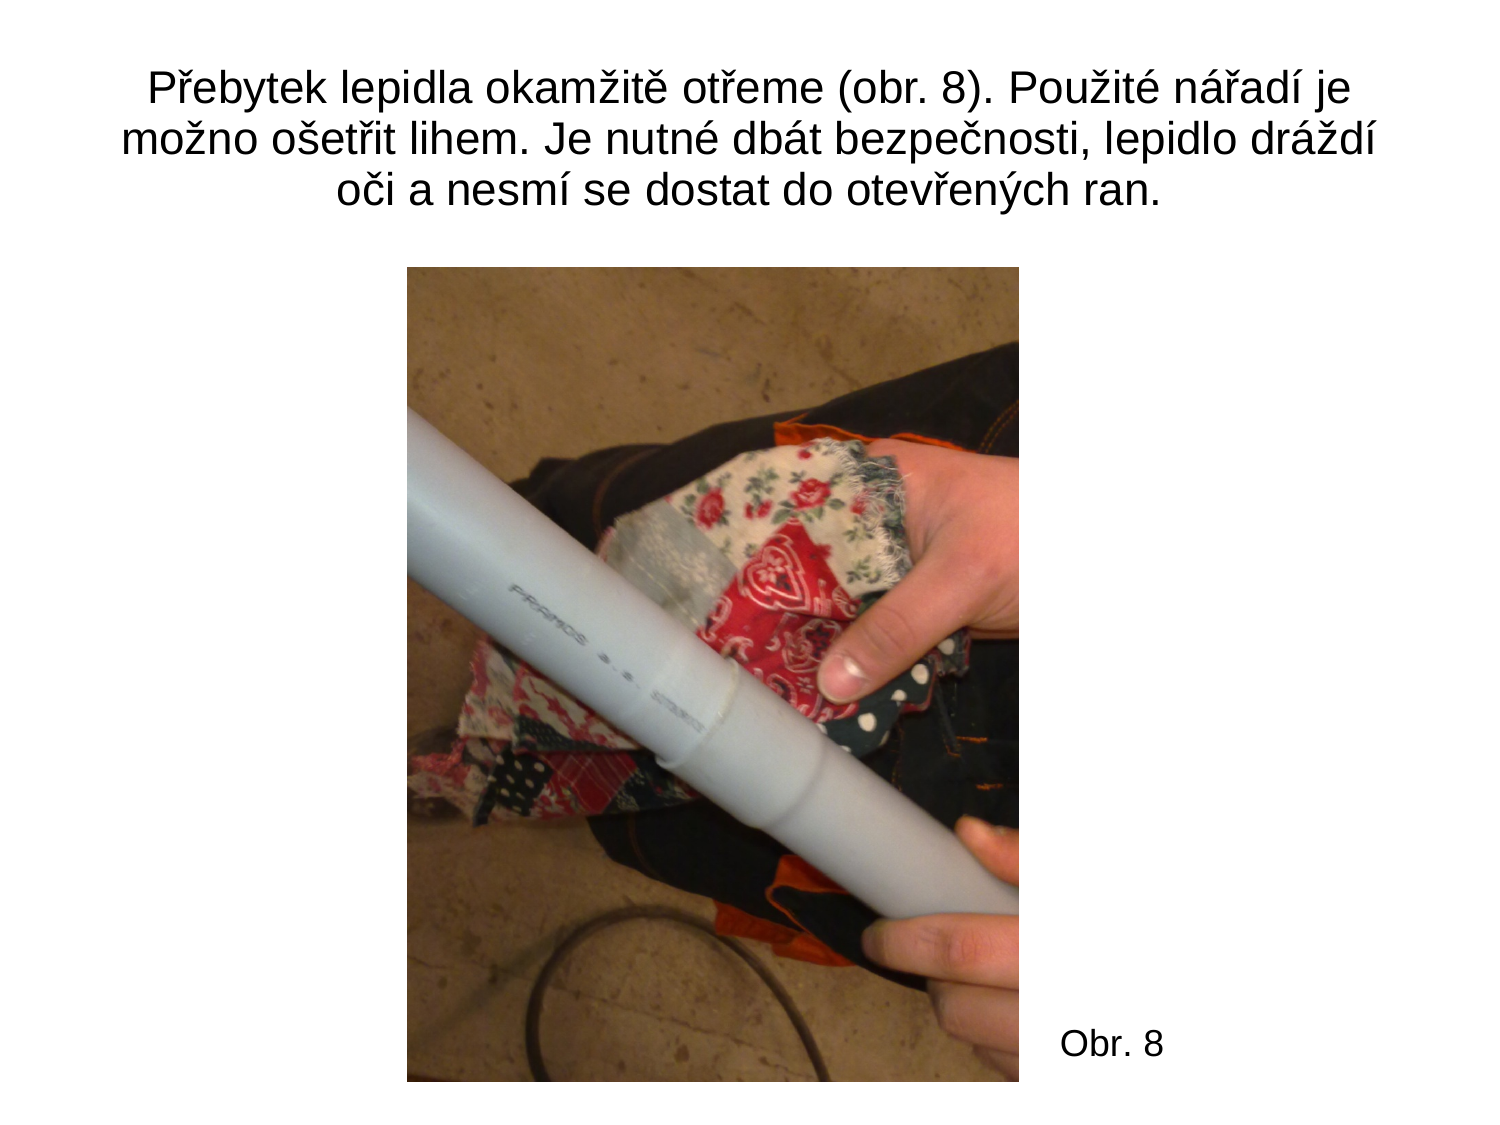

# Přebytek lepidla okamžitě otřeme (obr. 8). Použité nářadí je možno ošetřit lihem. Je nutné dbát bezpečnosti, lepidlo dráždí oči a nesmí se dostat do otevřených ran.
Obr. 8